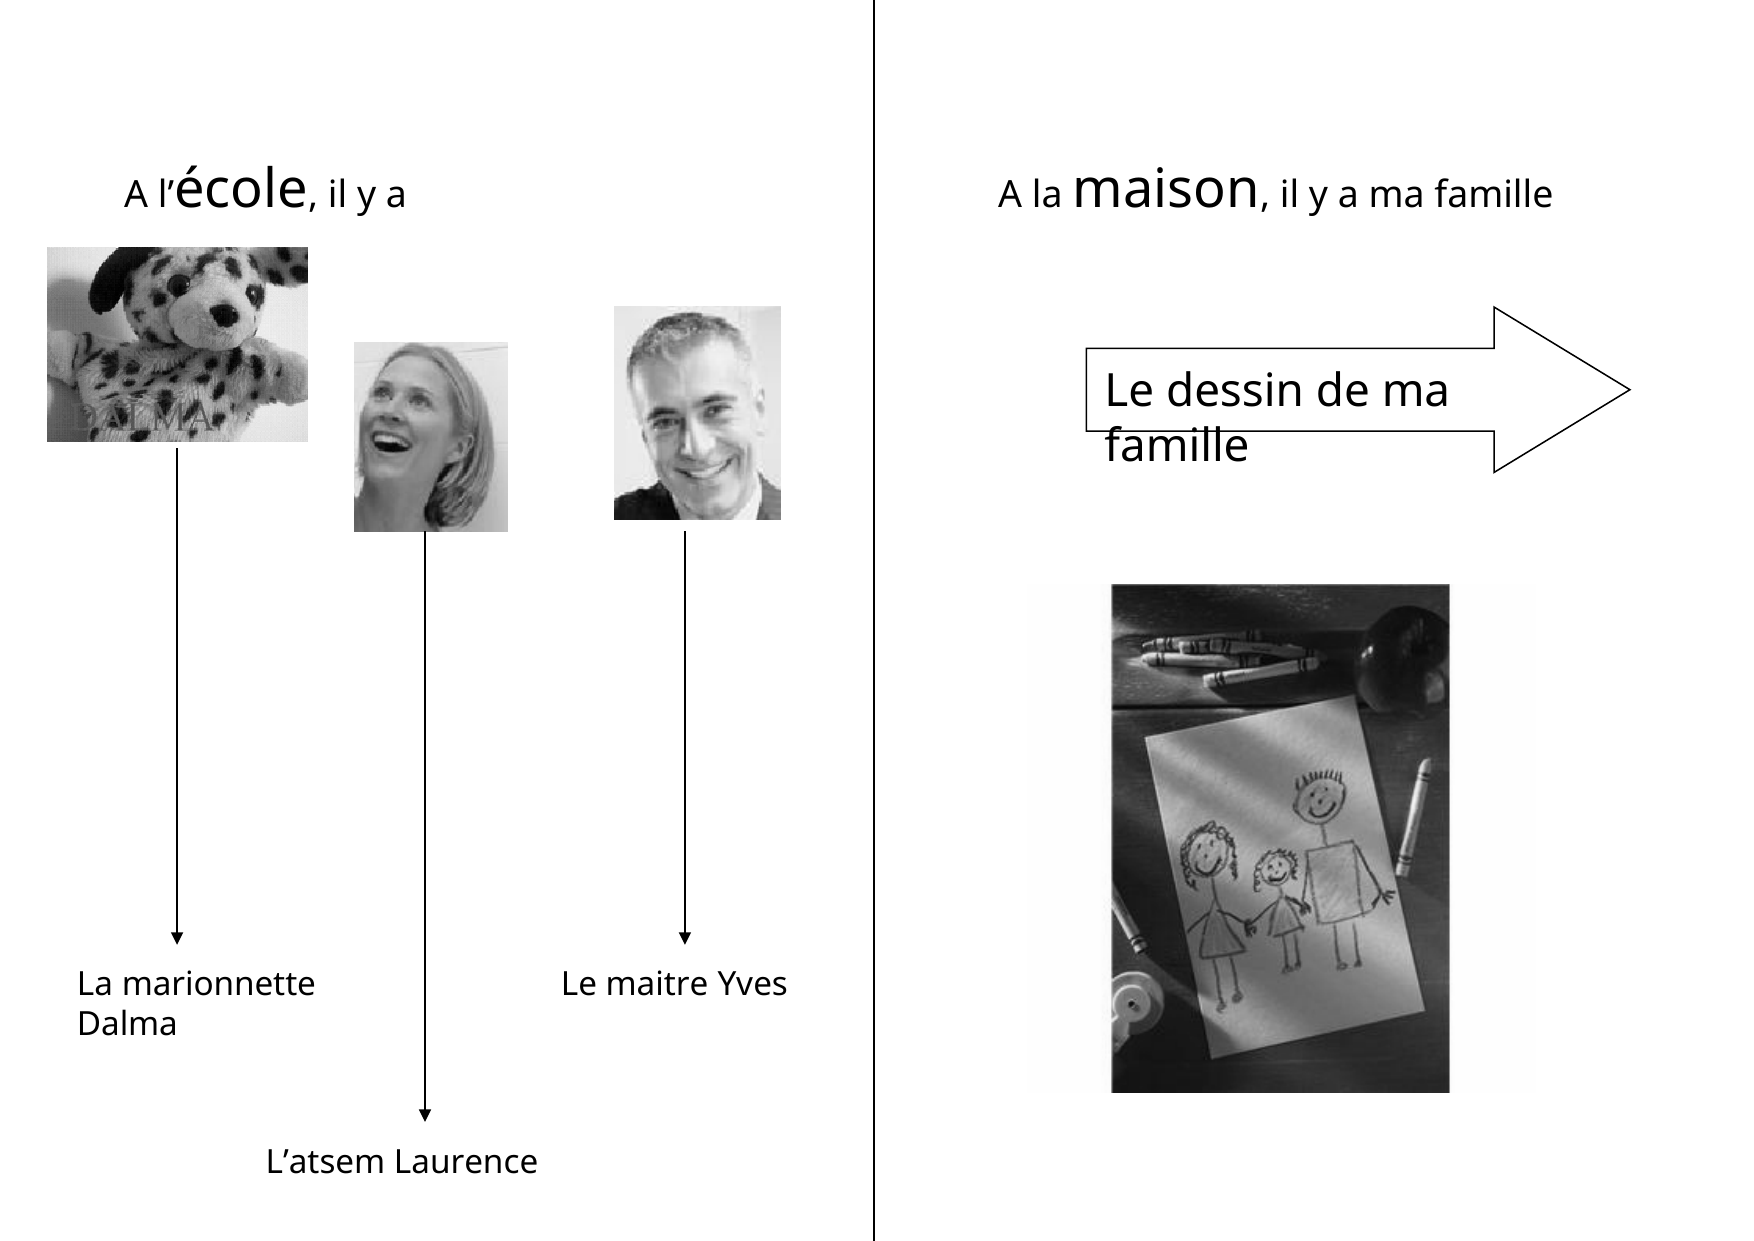

A l’école, il y a
A la maison, il y a ma famille
Le dessin de ma famille
La marionnette
Dalma
Le maitre Yves
L’atsem Laurence